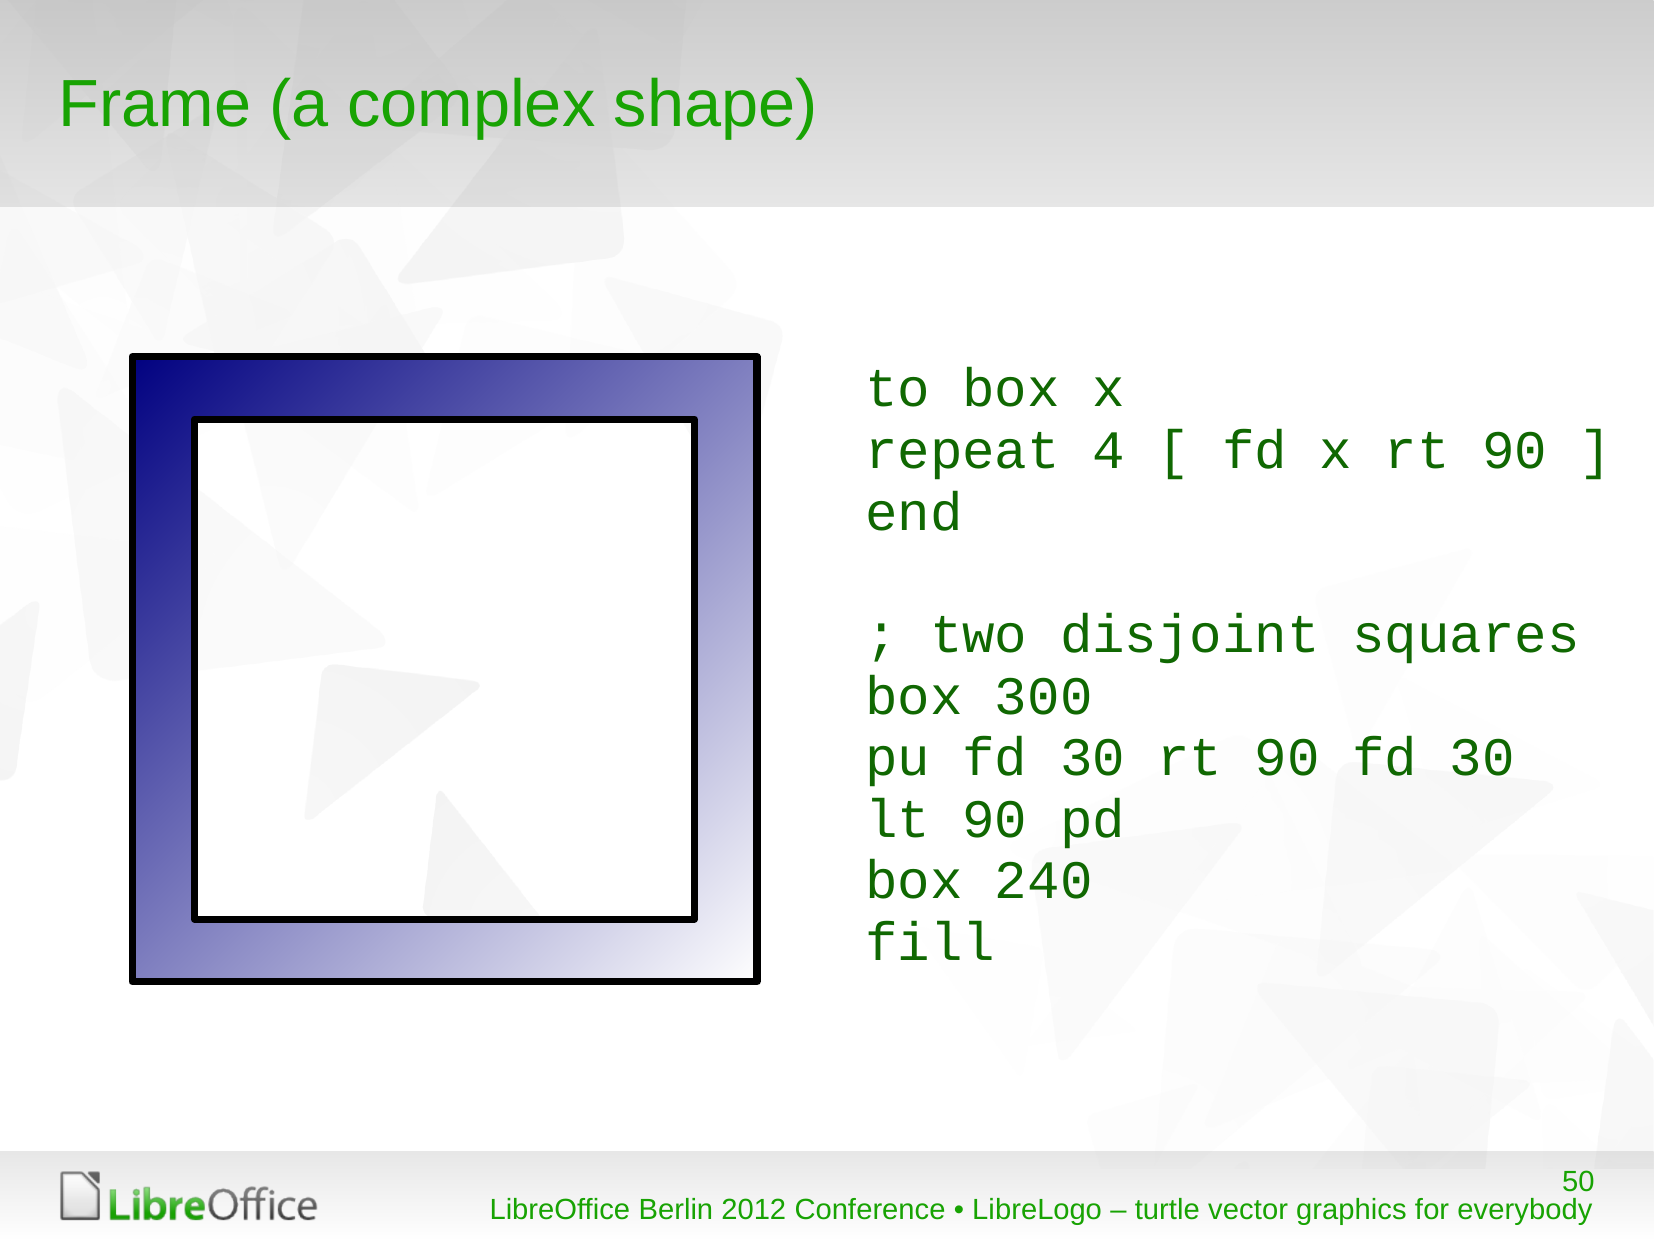

# Frame (a complex shape)
to box x
repeat 4 [ fd x rt 90 ]
end
; two disjoint squares
box 300
pu fd 30 rt 90 fd 30
lt 90 pd
box 240
fill
50
LibreOffice Berlin 2012 Conference • LibreLogo – turtle vector graphics for everybody